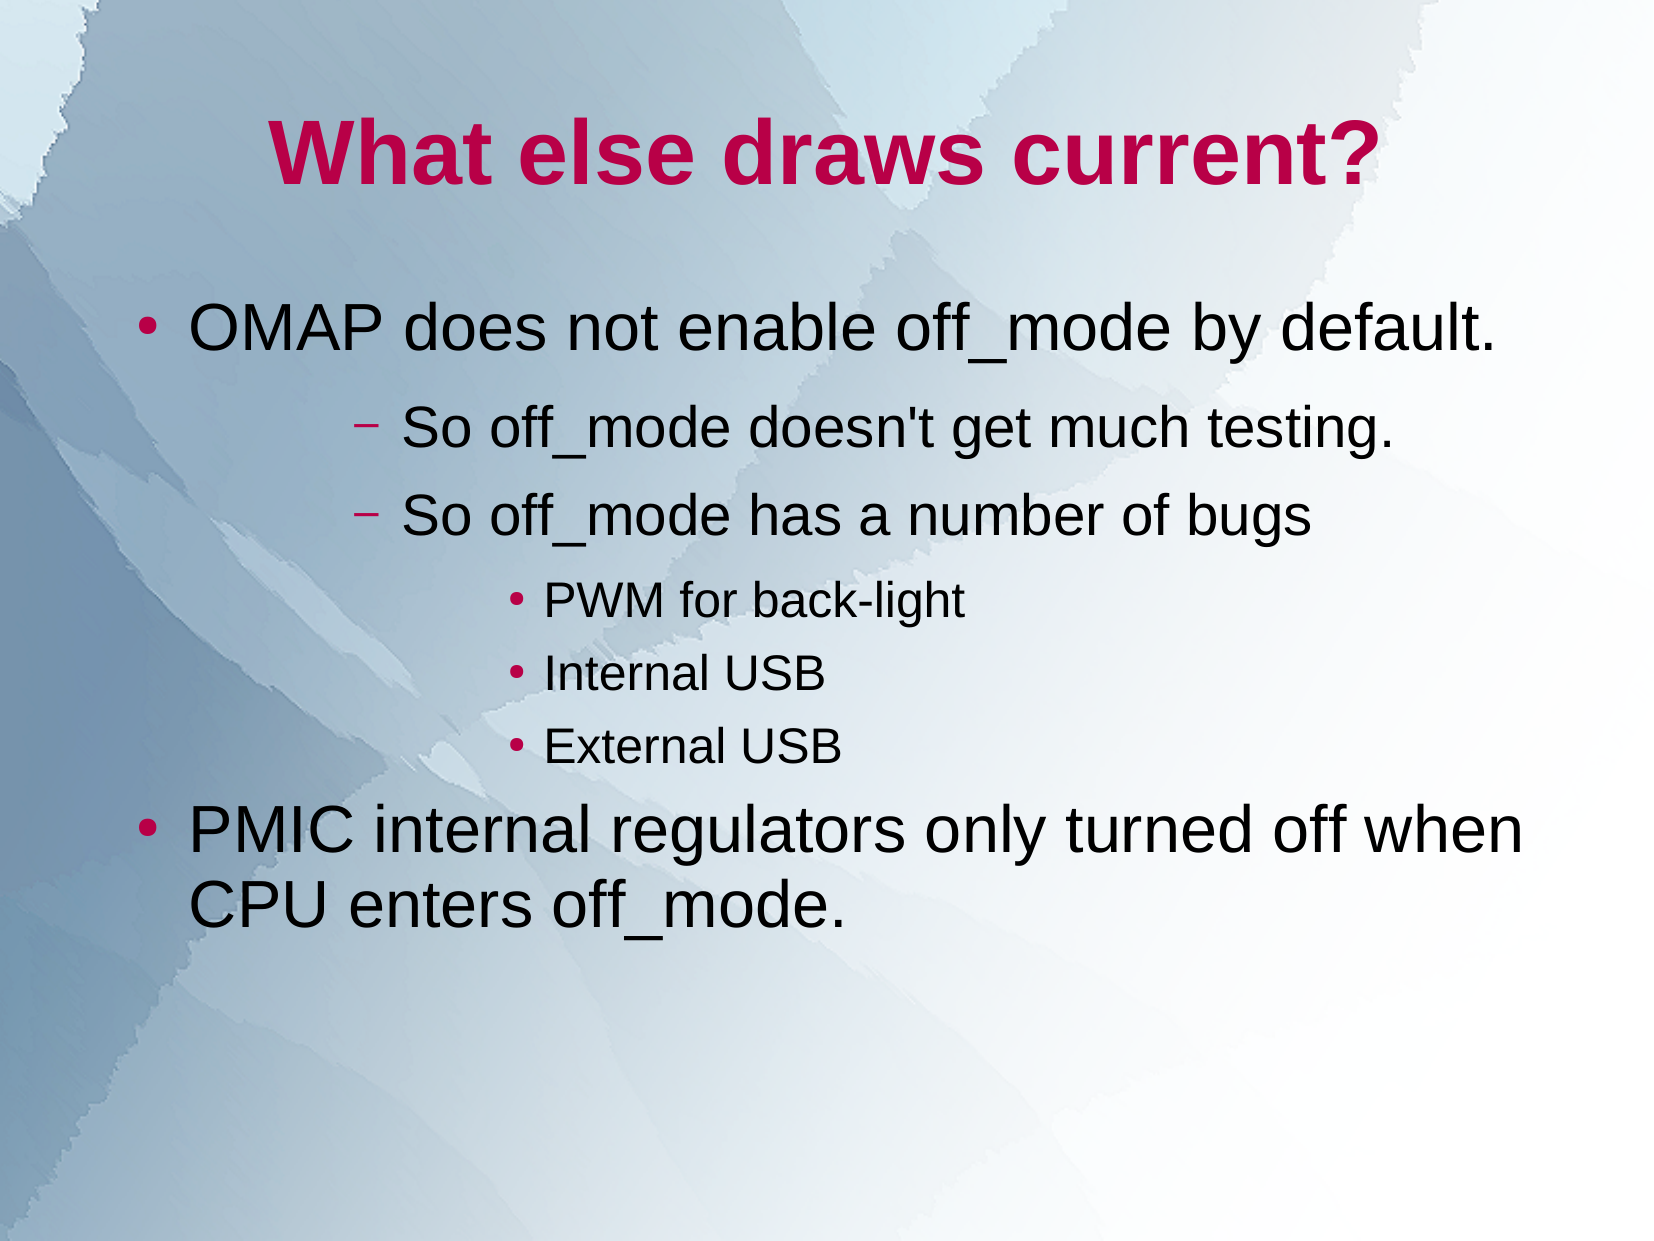

# What else draws current?
OMAP does not enable off_mode by default.
So off_mode doesn't get much testing.
So off_mode has a number of bugs
PWM for back-light
Internal USB
External USB
PMIC internal regulators only turned off when CPU enters off_mode.